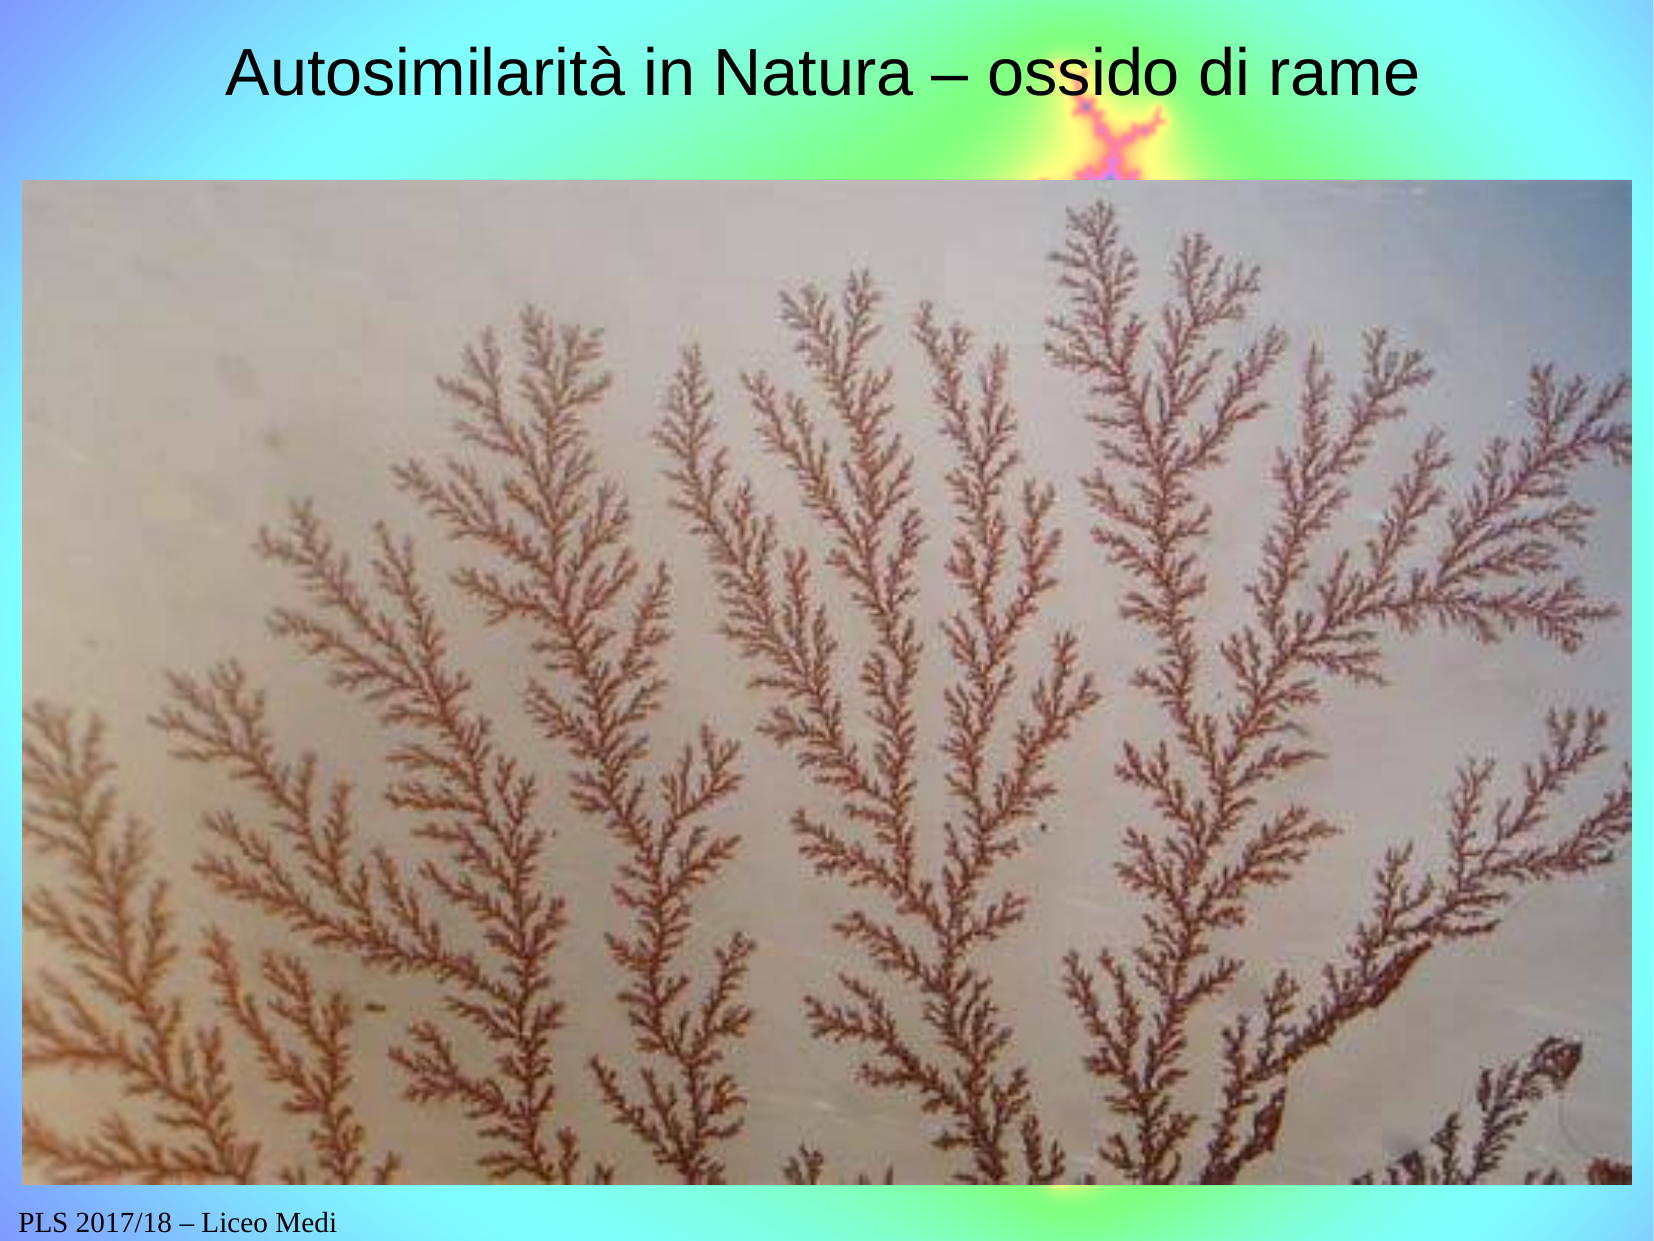

# Autosimilarità in Natura – ossido di rame